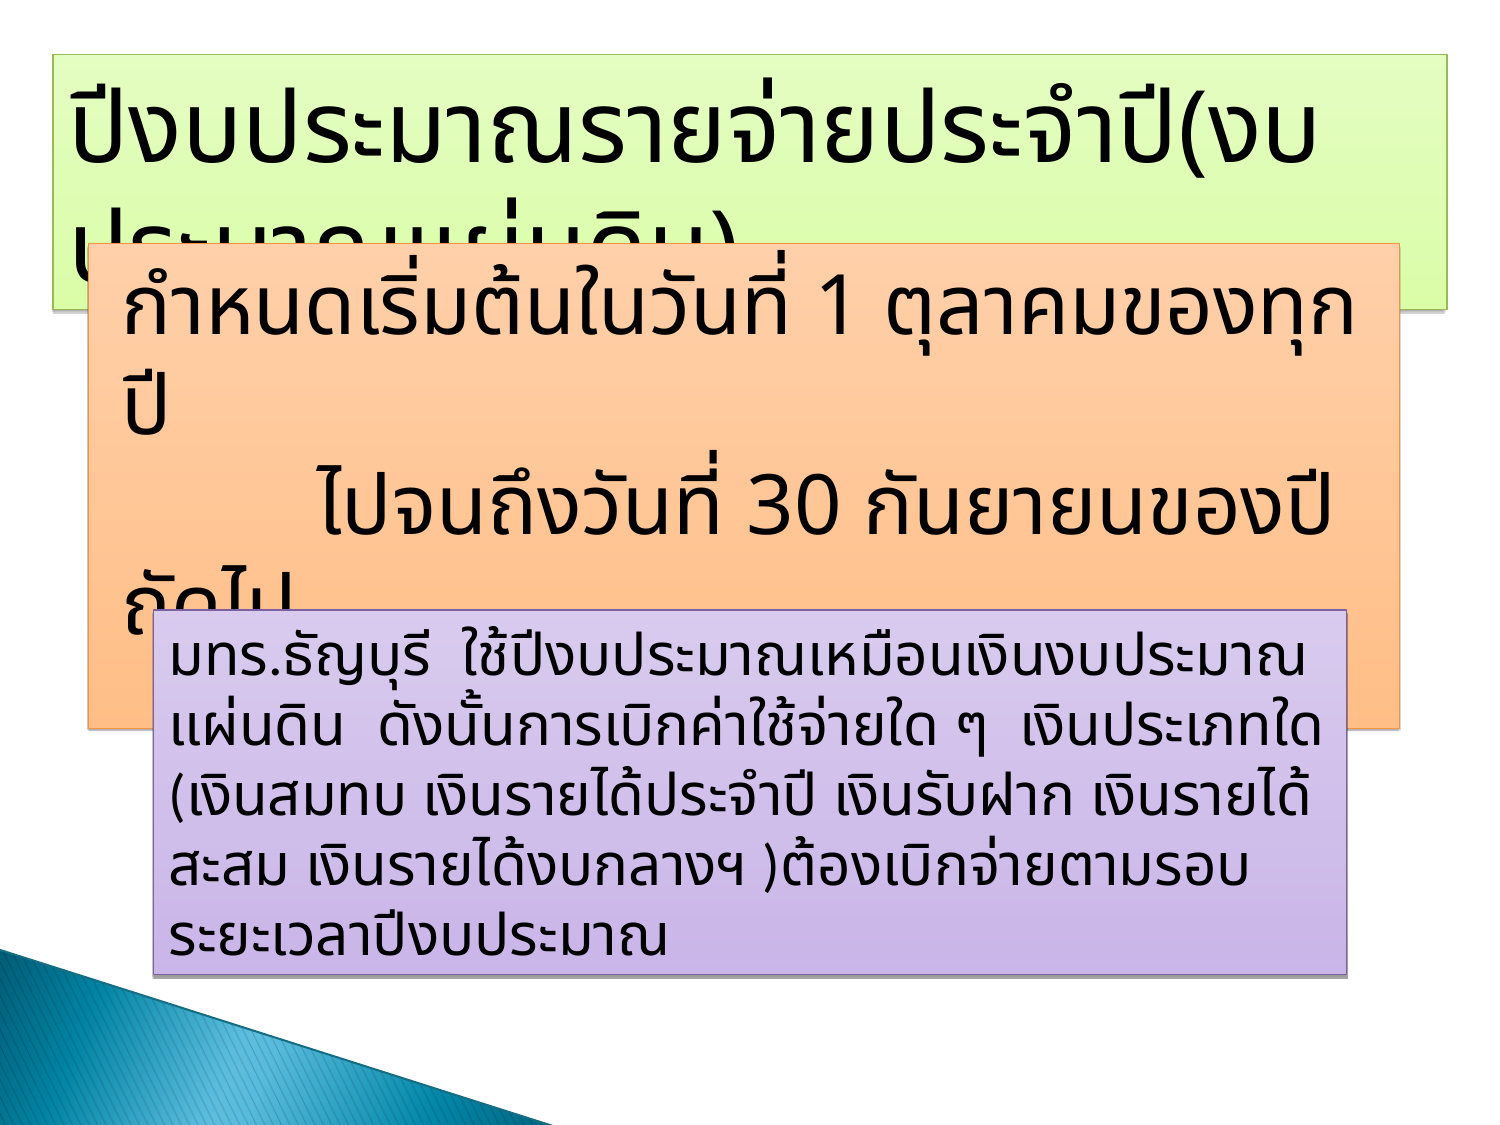

ปีงบประมาณรายจ่ายประจำปี(งบประมาณแผ่นดิน)
#
กำหนดเริ่มต้นในวันที่ 1 ตุลาคมของทุกปี
 ไปจนถึงวันที่ 30 กันยายนของปีถัดไป
มทร.ธัญบุรี ใช้ปีงบประมาณเหมือนเงินงบประมาณแผ่นดิน ดังนั้นการเบิกค่าใช้จ่ายใด ๆ เงินประเภทใด (เงินสมทบ เงินรายได้ประจำปี เงินรับฝาก เงินรายได้สะสม เงินรายได้งบกลางฯ )ต้องเบิกจ่ายตามรอบระยะเวลาปีงบประมาณ